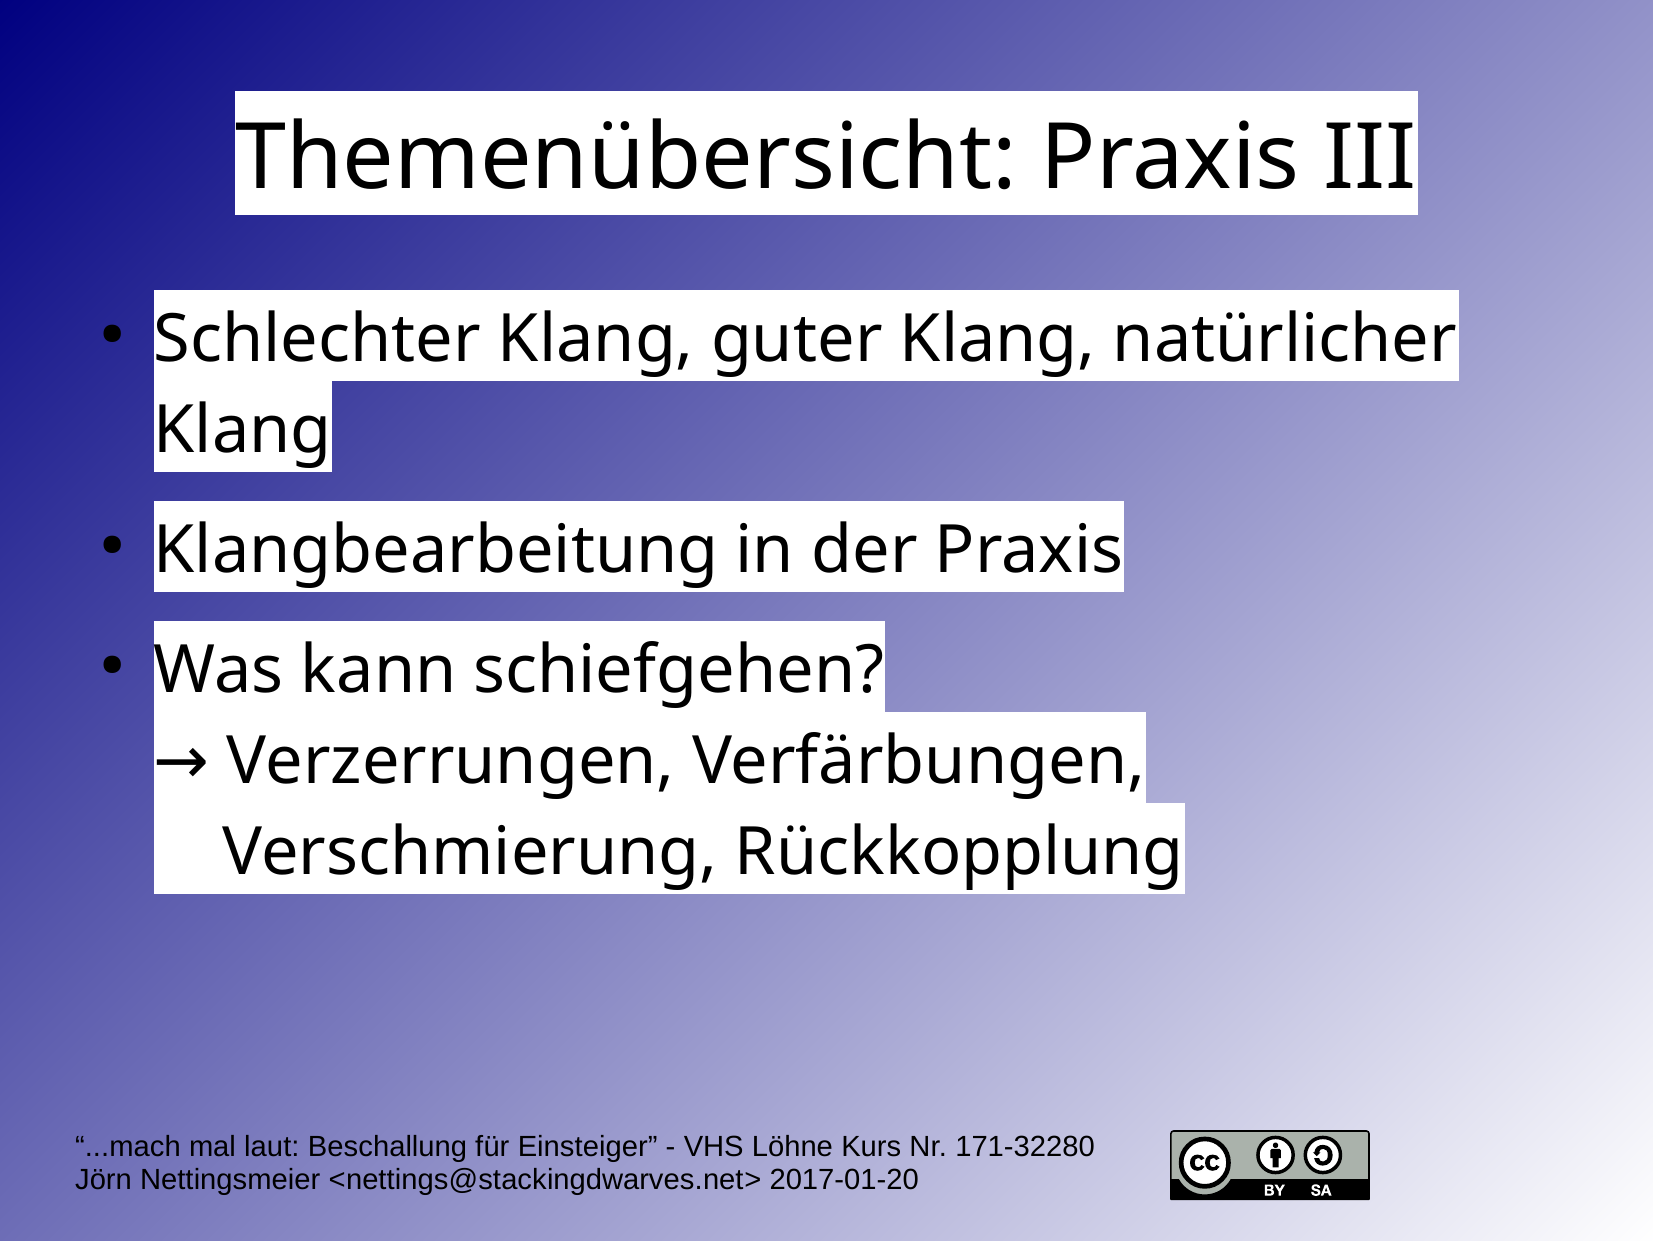

# Themenübersicht: Praxis III
Schlechter Klang, guter Klang, natürlicher Klang
Klangbearbeitung in der Praxis
Was kann schiefgehen?
→ Verzerrungen, Verfärbungen,
 Verschmierung, Rückkopplung